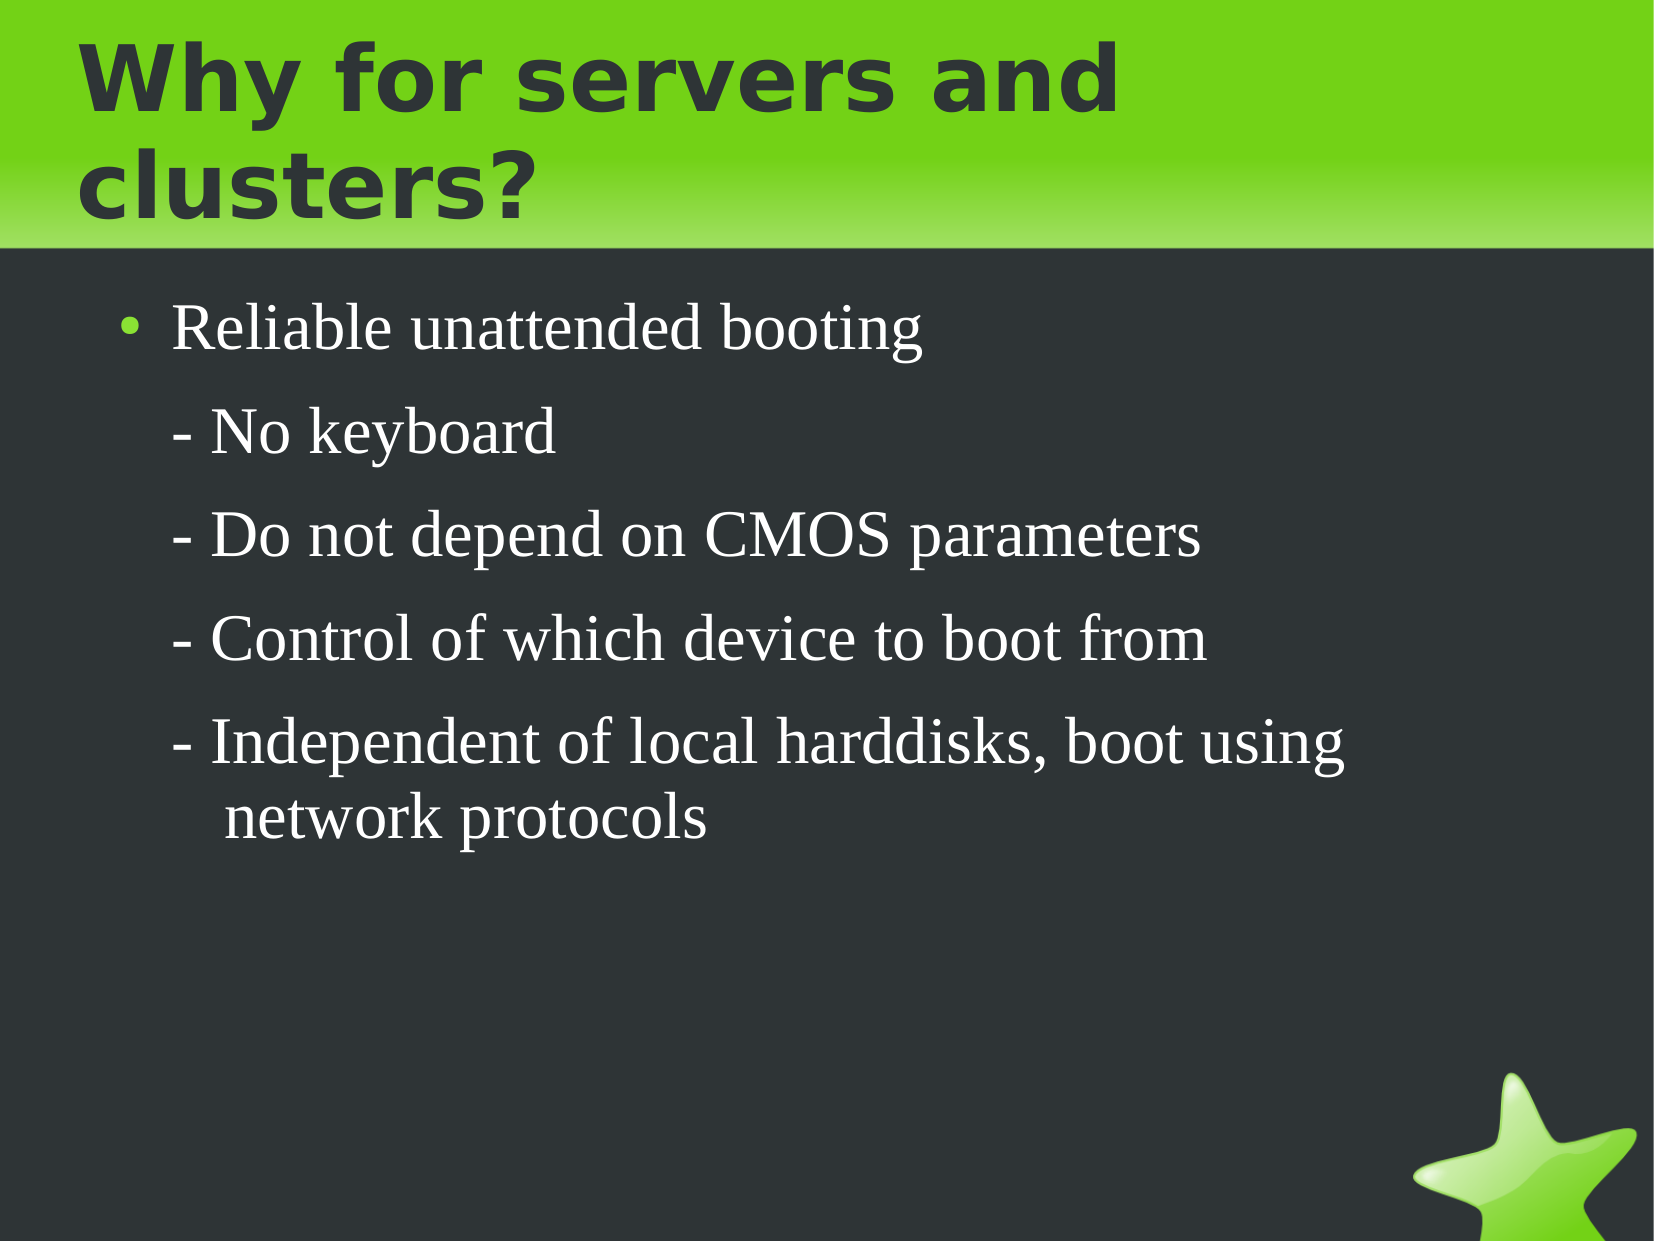

# Why for servers and clusters?
Reliable unattended booting
- No keyboard
- Do not depend on CMOS parameters
- Control of which device to boot from
- Independent of local harddisks, boot using network protocols